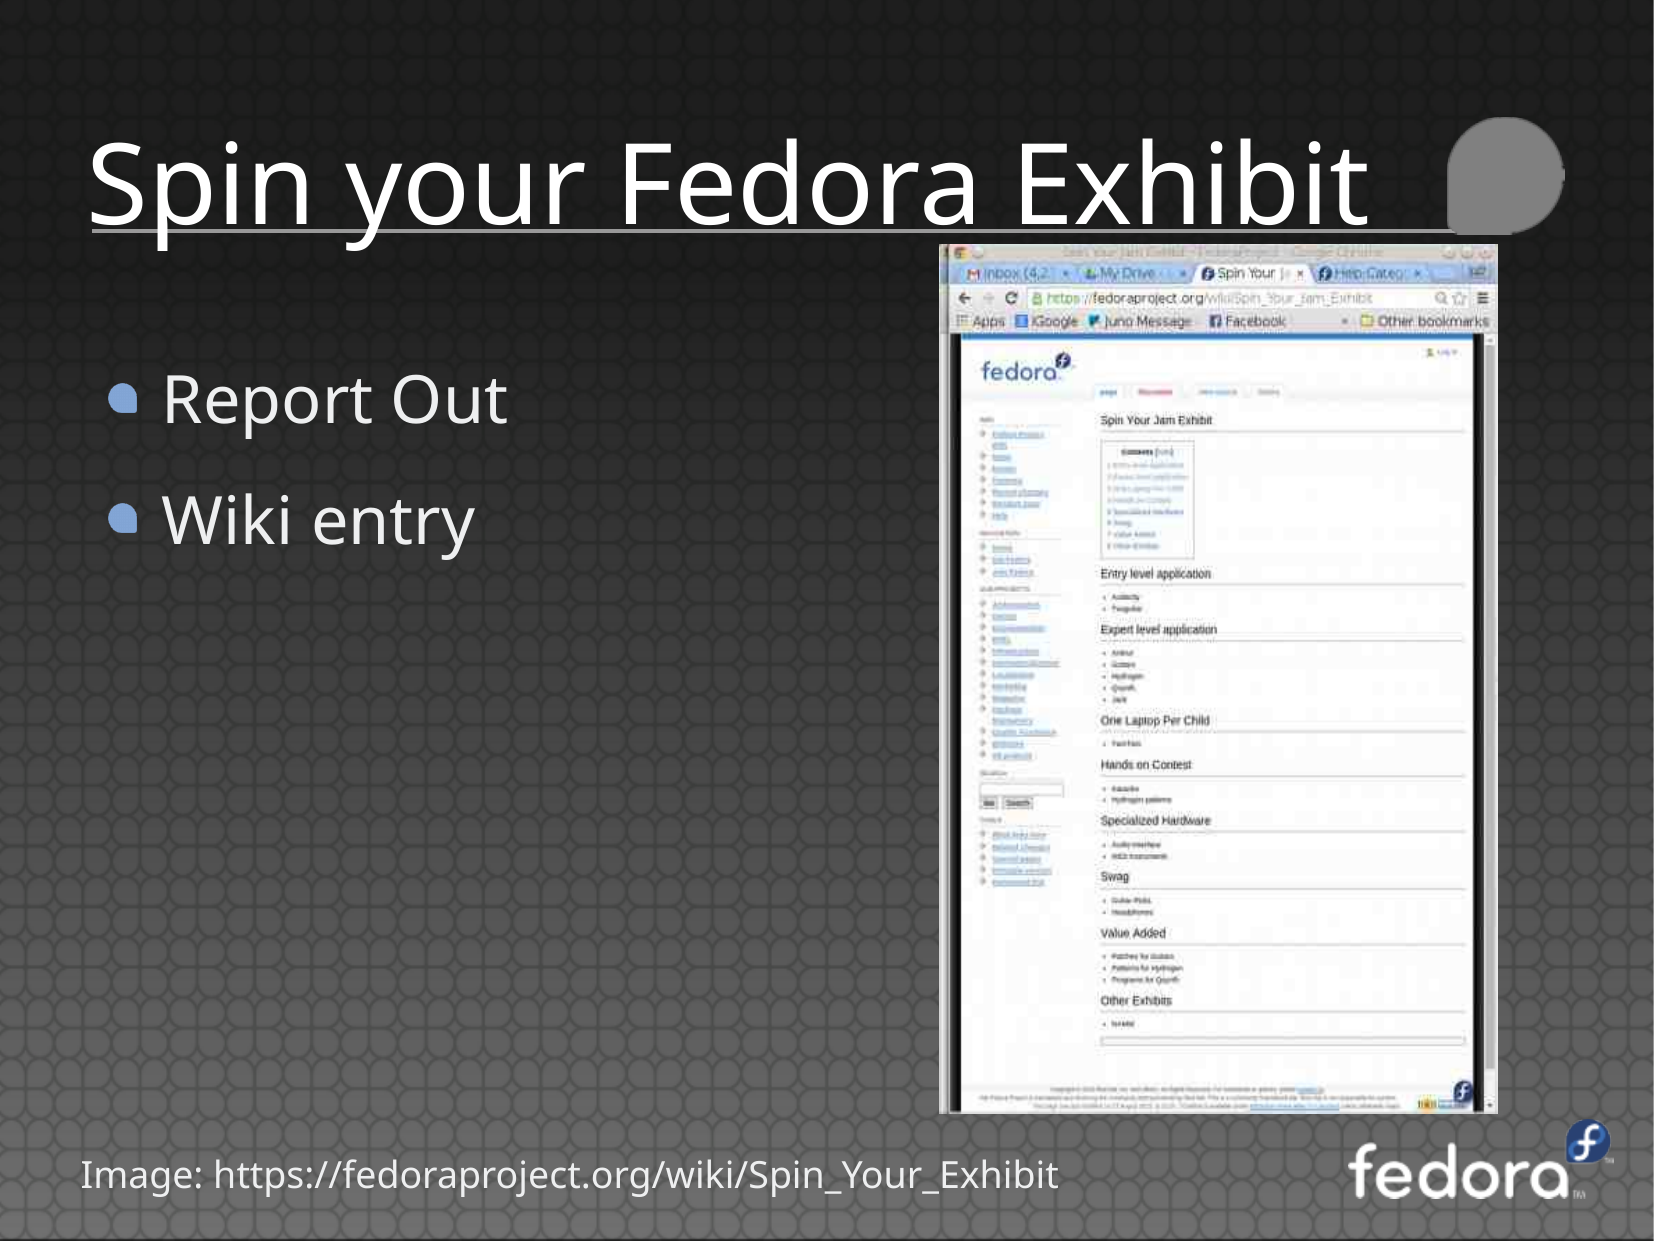

# Spin your Fedora Exhibit
Report Out
Wiki entry
Image: https://fedoraproject.org/wiki/Spin_Your_Exhibit